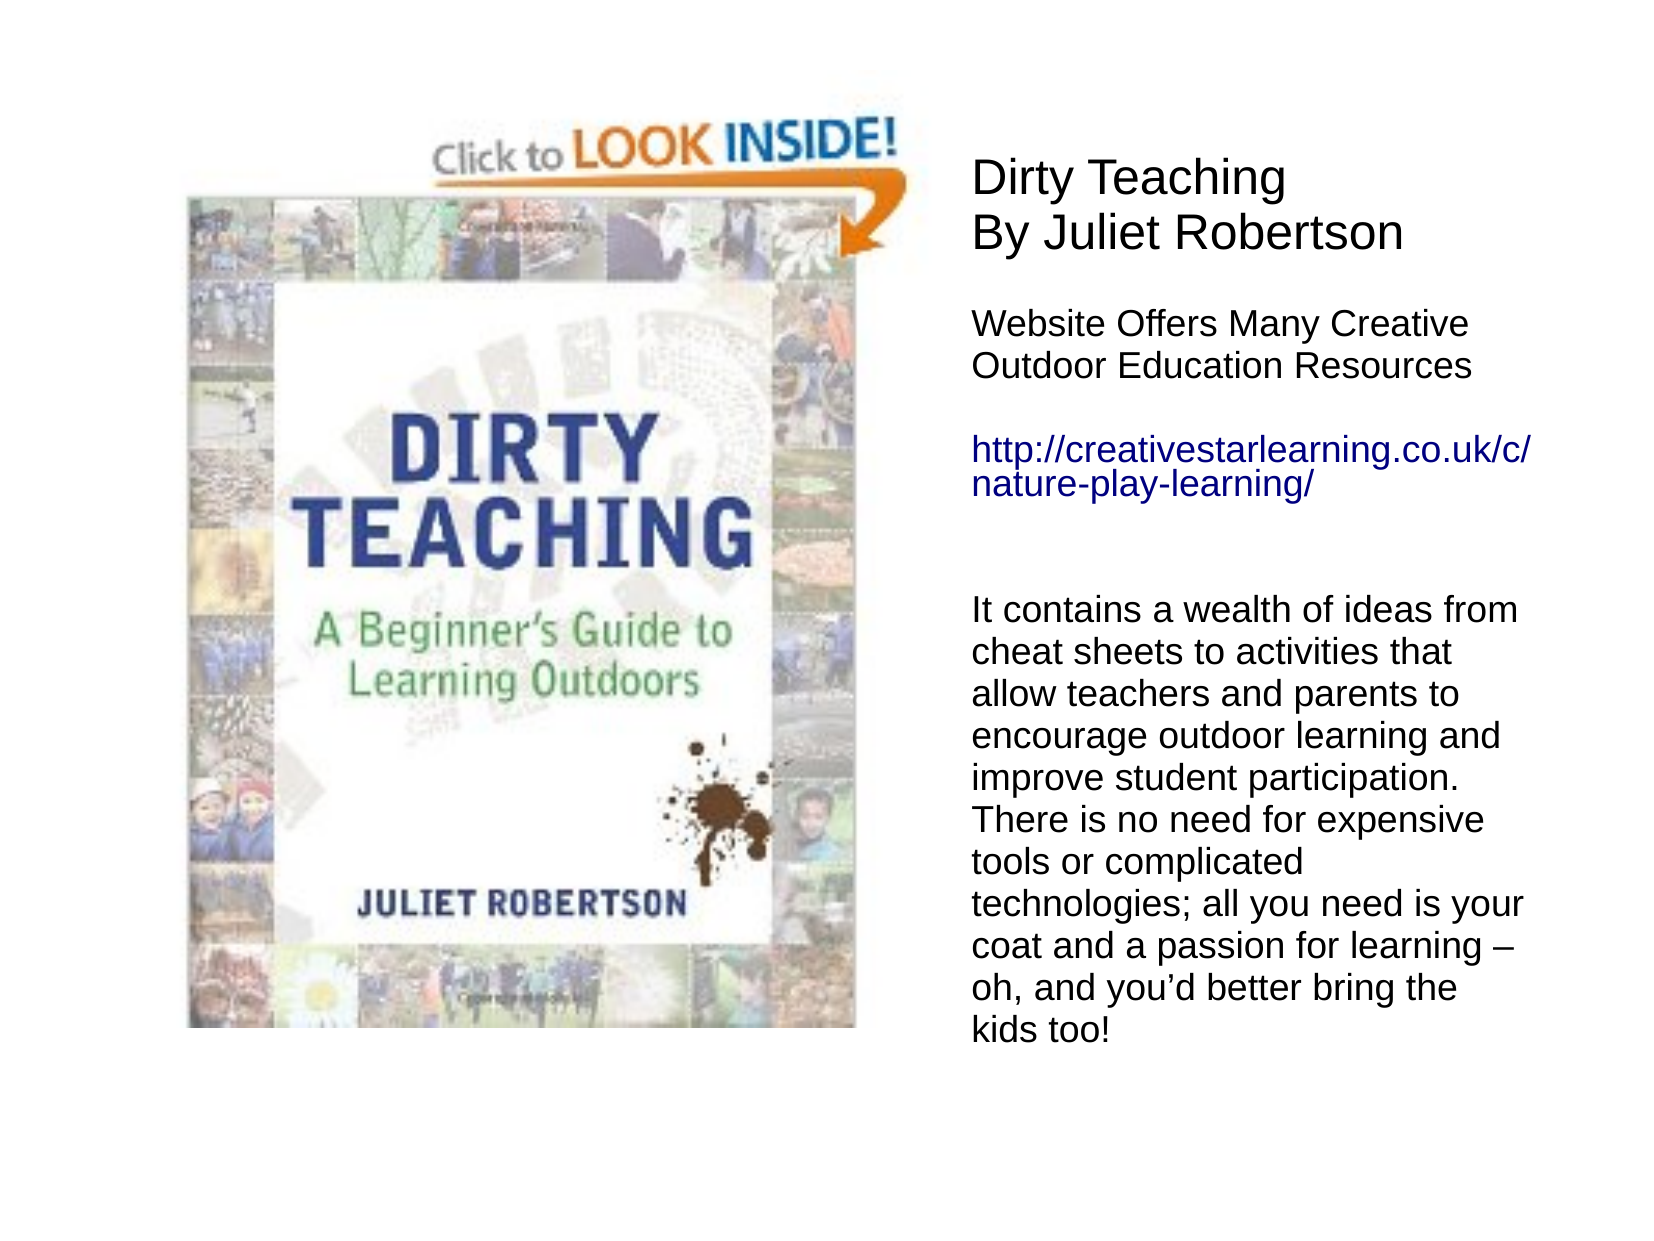

Dirty Teaching
By Juliet Robertson
Website Offers Many Creative Outdoor Education Resources
http://creativestarlearning.co.uk/c/nature-play-learning/
It contains a wealth of ideas from cheat sheets to activities that allow teachers and parents to encourage outdoor learning and improve student participation. There is no need for expensive tools or complicated technologies; all you need is your coat and a passion for learning – oh, and you’d better bring the kids too!